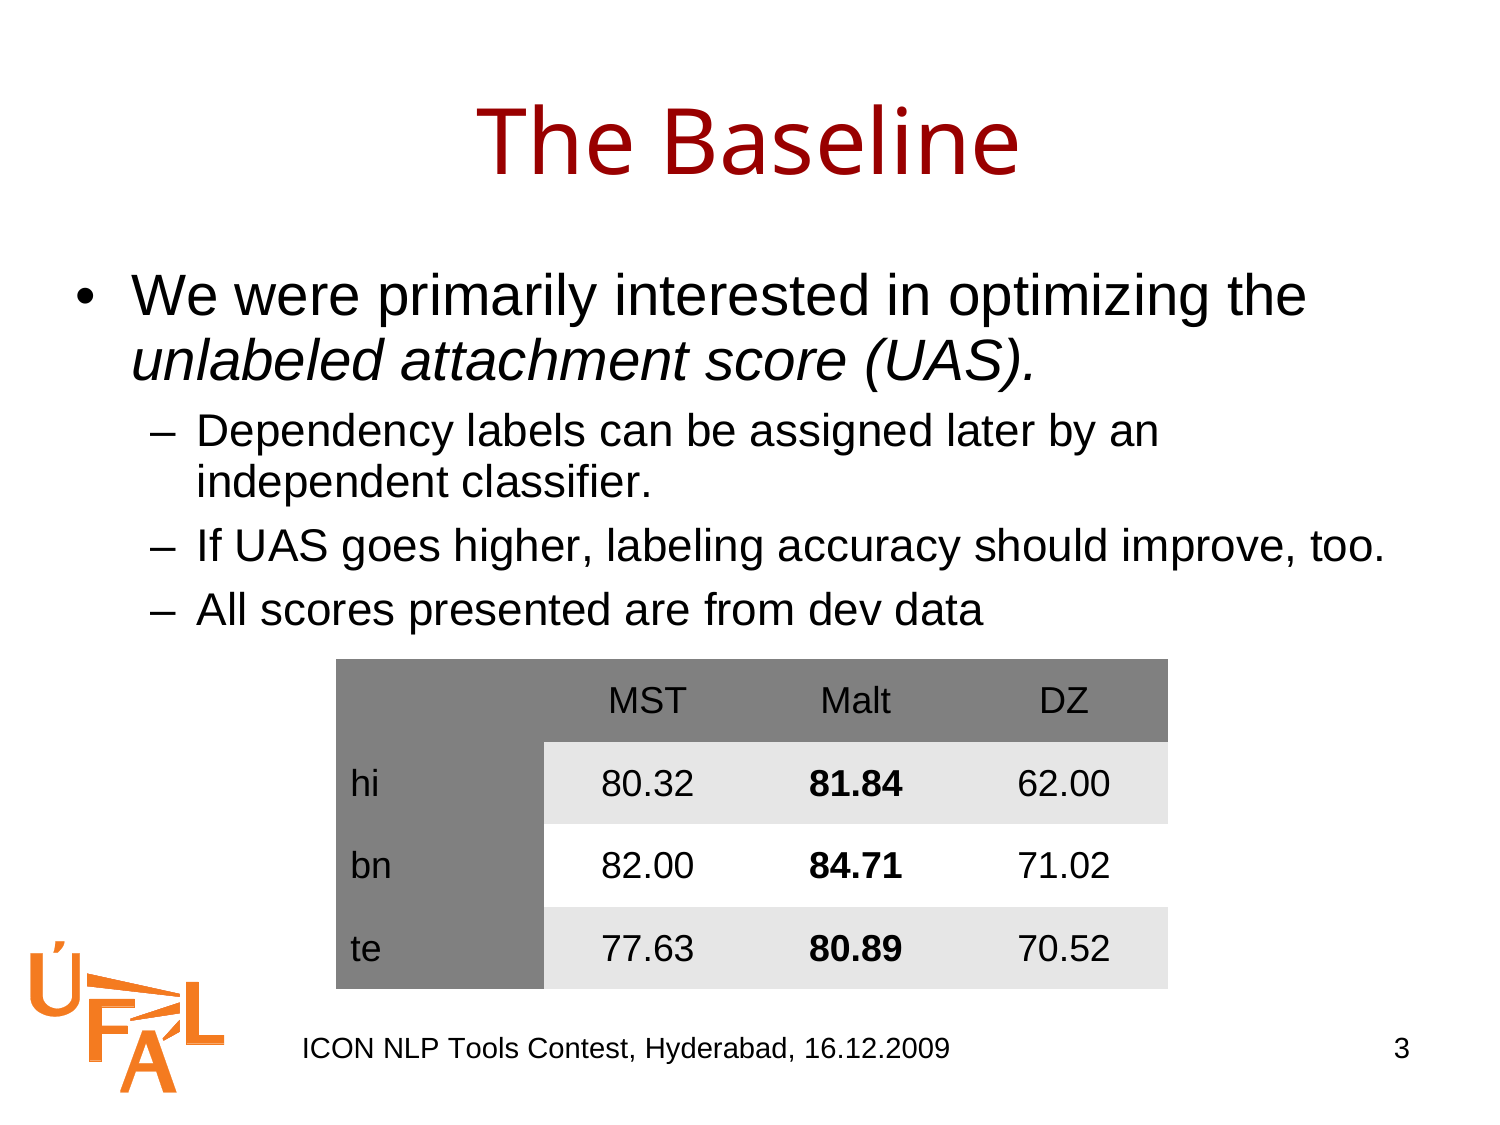

# The Baseline
We were primarily interested in optimizing the unlabeled attachment score (UAS).
Dependency labels can be assigned later by an independent classifier.
If UAS goes higher, labeling accuracy should improve, too.
All scores presented are from dev data
| | MST | Malt | DZ |
| --- | --- | --- | --- |
| hi | 80.32 | 81.84 | 62.00 |
| bn | 82.00 | 84.71 | 71.02 |
| te | 77.63 | 80.89 | 70.52 |
ICON NLP Tools Contest, Hyderabad, 16.12.2009
3